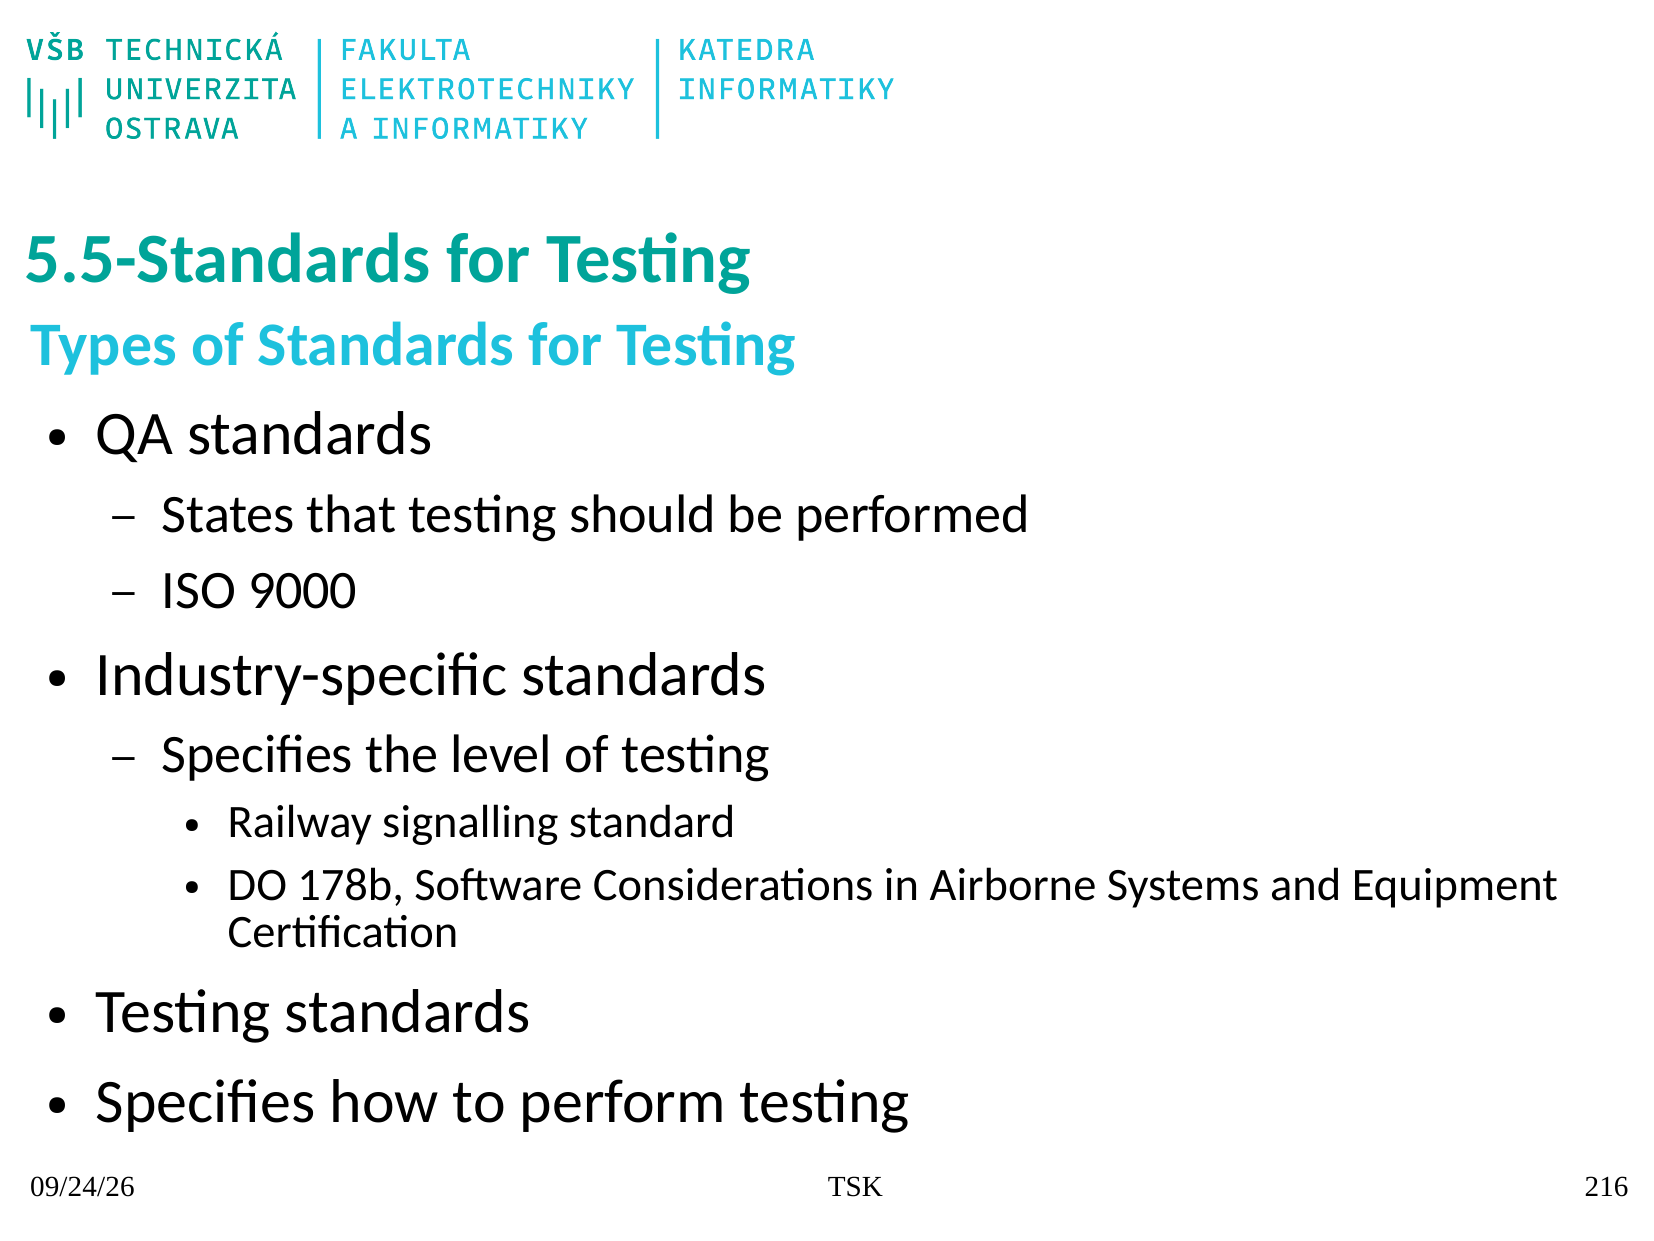

# 5.5-Standards for Testing
Types of Standards for Testing
QA standards
States that testing should be performed
ISO 9000
Industry-specific standards
Specifies the level of testing
Railway signalling standard
DO 178b, Software Considerations in Airborne Systems and Equipment Certification
Testing standards
Specifies how to perform testing
TSK
216